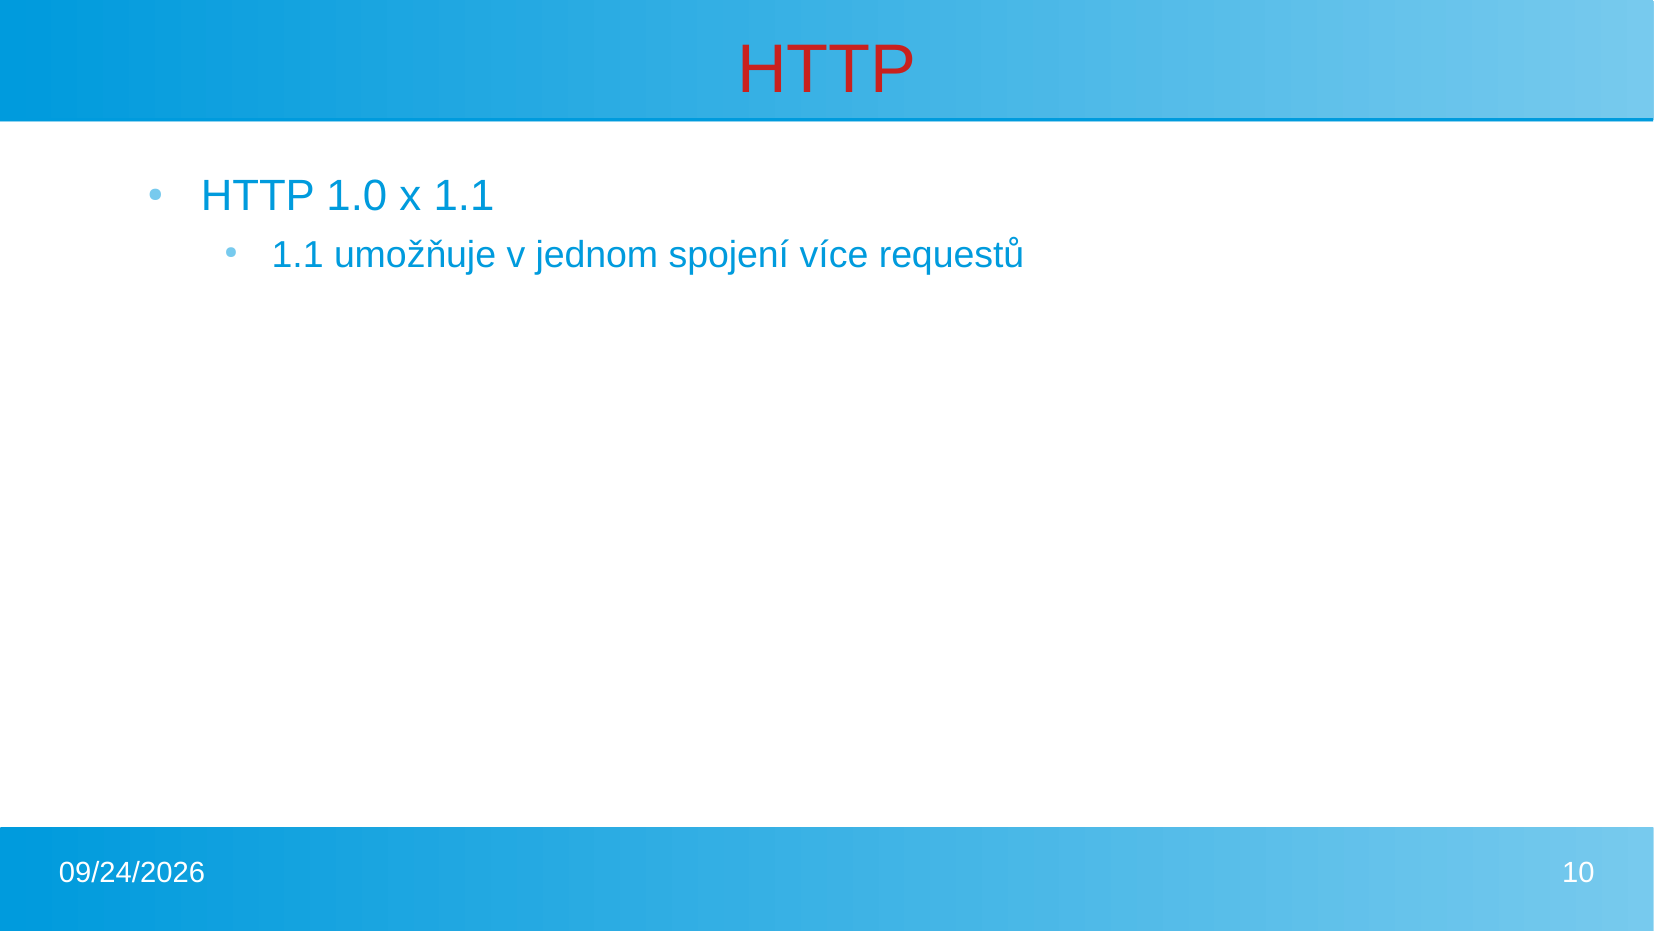

# HTTP
HTTP 1.0 x 1.1
1.1 umožňuje v jednom spojení více requestů
10